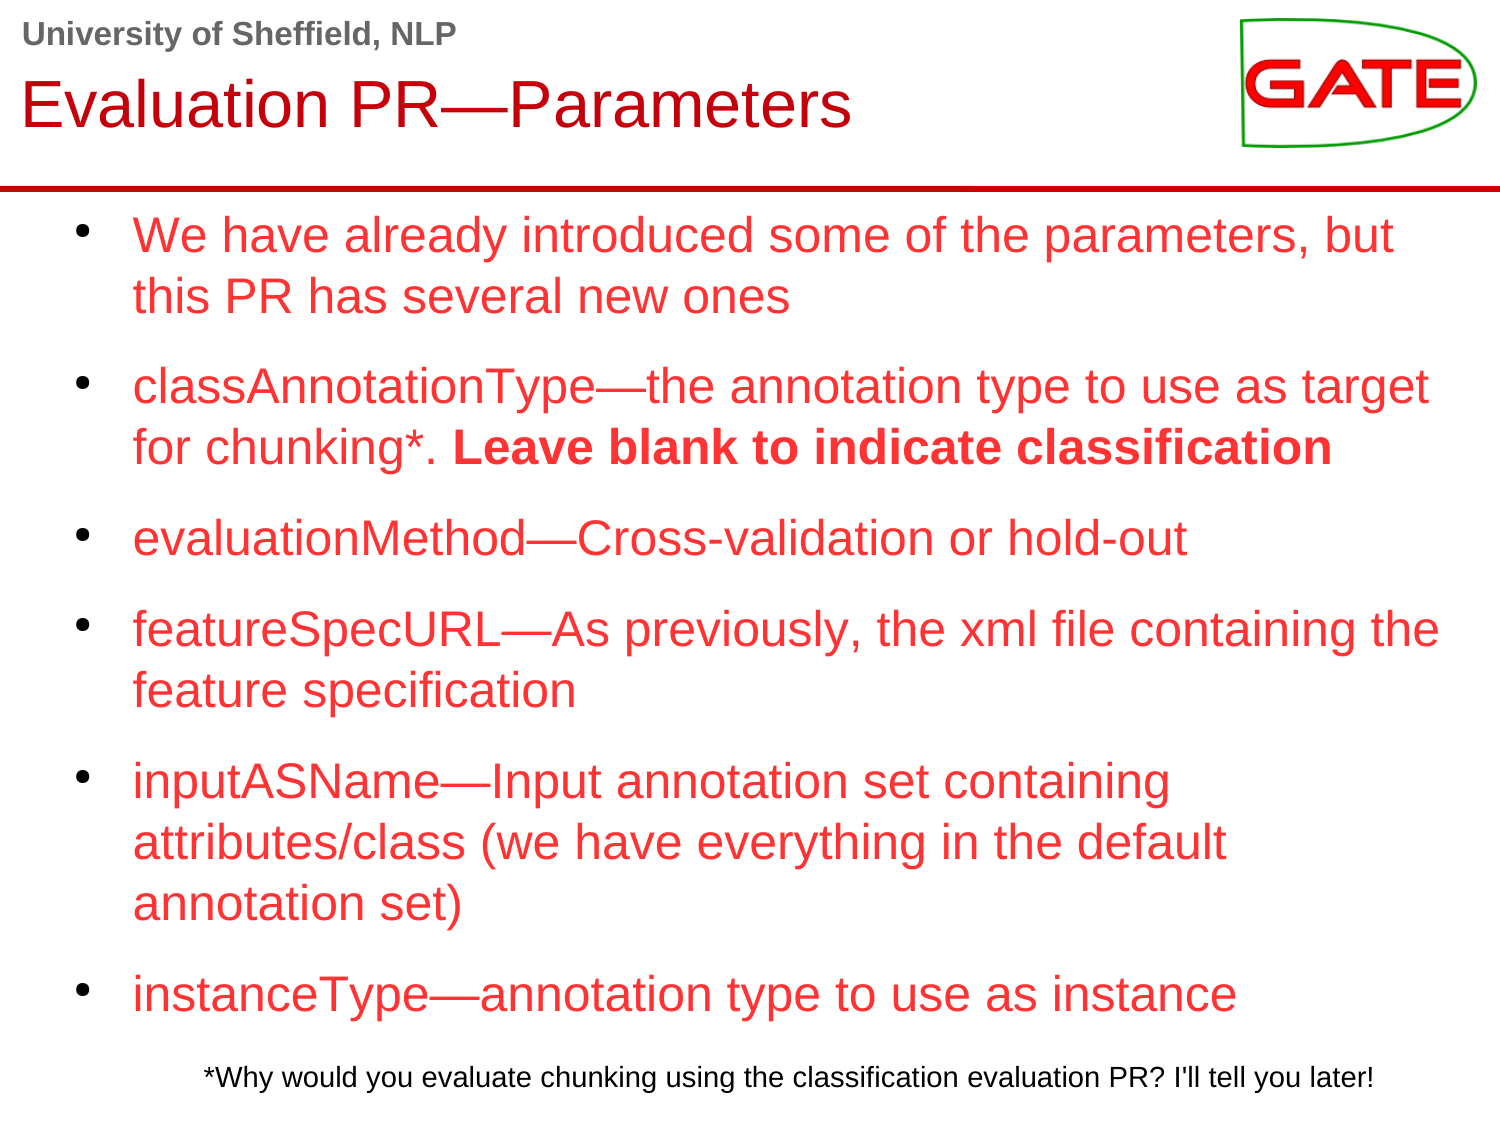

# Evaluation PR—Parameters
We have already introduced some of the parameters, but this PR has several new ones
classAnnotationType—the annotation type to use as target for chunking*. Leave blank to indicate classification
evaluationMethod—Cross-validation or hold-out
featureSpecURL—As previously, the xml file containing the feature specification
inputASName—Input annotation set containing attributes/class (we have everything in the default annotation set)
instanceType—annotation type to use as instance
*Why would you evaluate chunking using the classification evaluation PR? I'll tell you later!